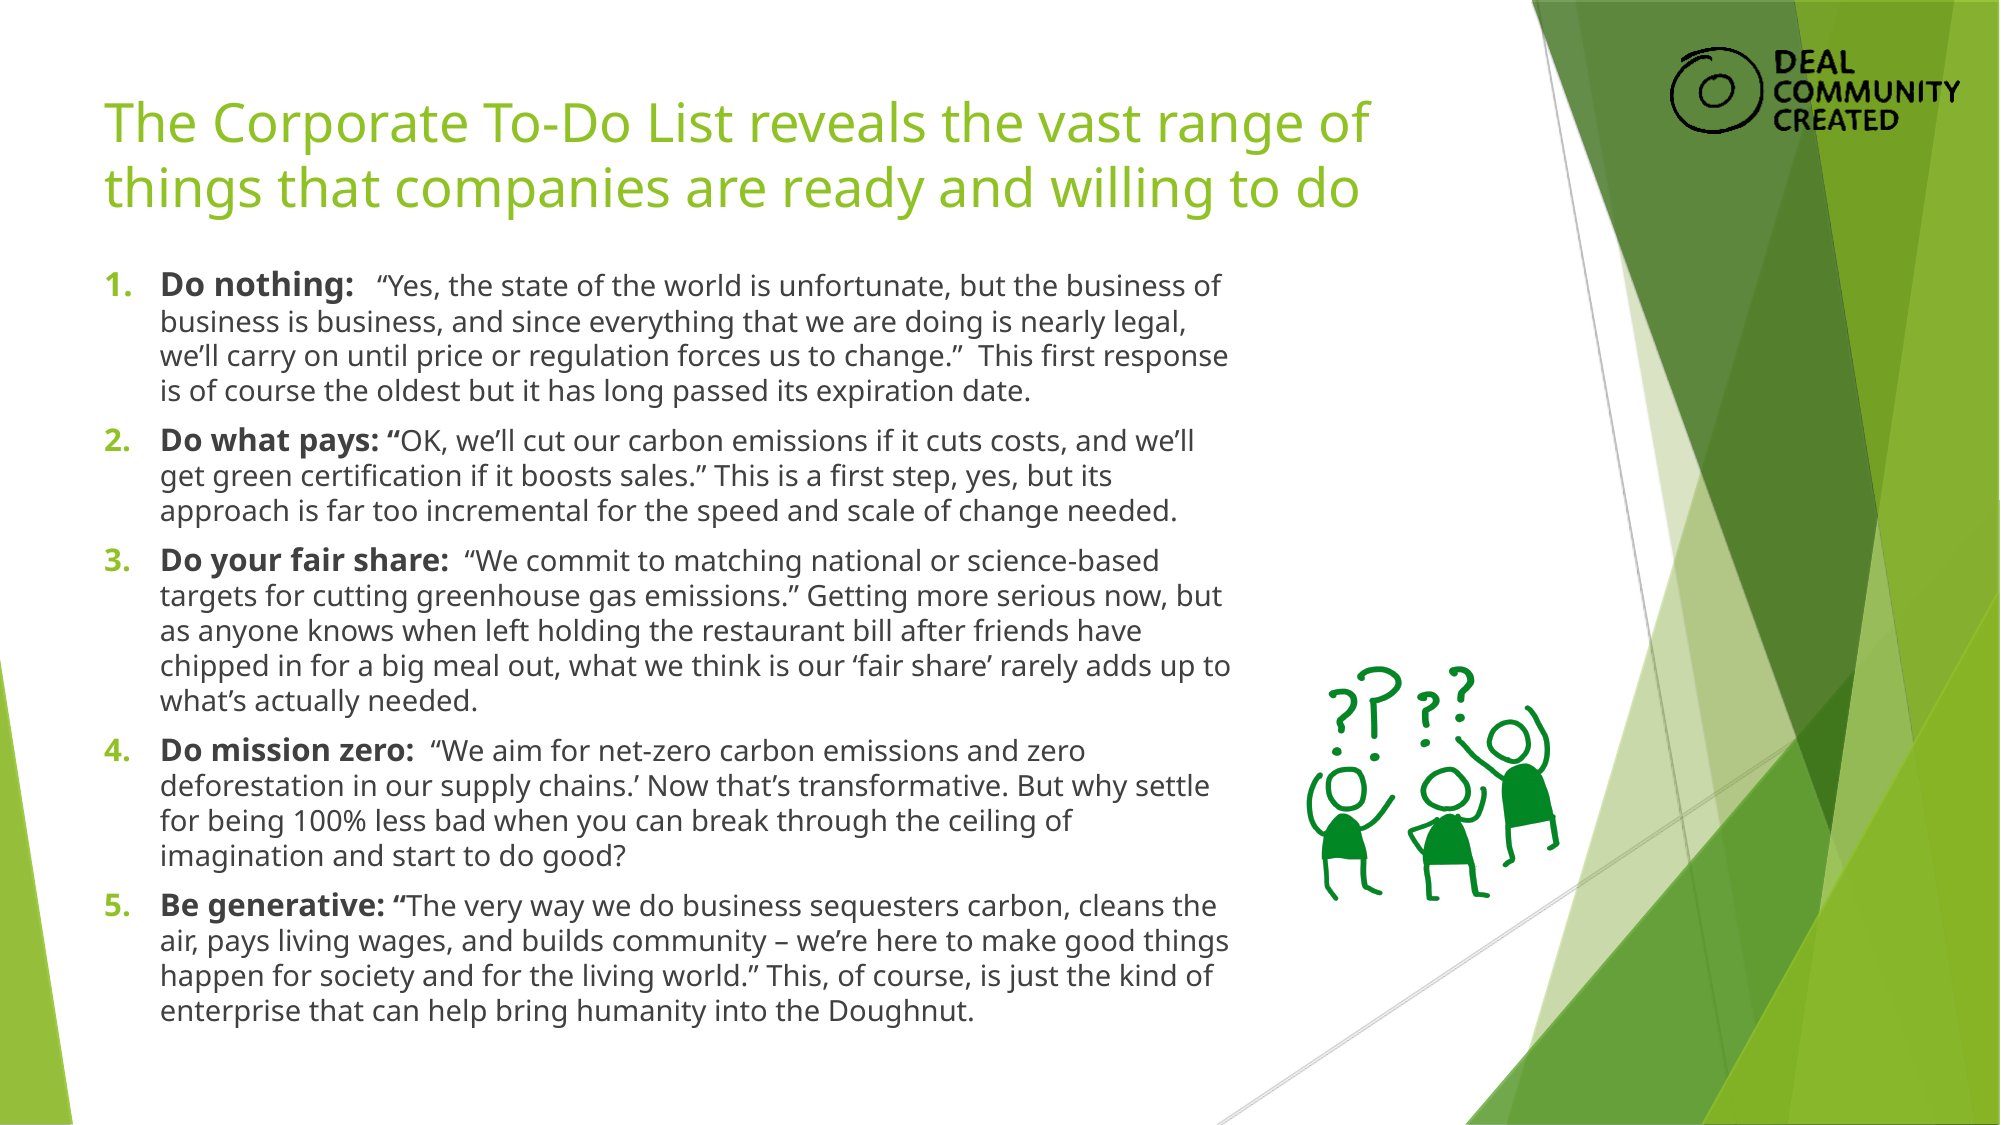

The Corporate To-Do List reveals the vast range of things that companies are ready and willing to do
Do nothing: “Yes, the state of the world is unfortunate, but the business of business is business, and since everything that we are doing is nearly legal, we’ll carry on until price or regulation forces us to change.” This first response is of course the oldest but it has long passed its expiration date.
Do what pays: “OK, we’ll cut our carbon emissions if it cuts costs, and we’ll get green certification if it boosts sales.” This is a first step, yes, but its approach is far too incremental for the speed and scale of change needed.
Do your fair share: “We commit to matching national or science-based targets for cutting greenhouse gas emissions.” Getting more serious now, but as anyone knows when left holding the restaurant bill after friends have chipped in for a big meal out, what we think is our ‘fair share’ rarely adds up to what’s actually needed.
Do mission zero: “We aim for net-zero carbon emissions and zero deforestation in our supply chains.’ Now that’s transformative. But why settle for being 100% less bad when you can break through the ceiling of imagination and start to do good?
Be generative: “The very way we do business sequesters carbon, cleans the air, pays living wages, and builds community – we’re here to make good things happen for society and for the living world.” This, of course, is just the kind of enterprise that can help bring humanity into the Doughnut.